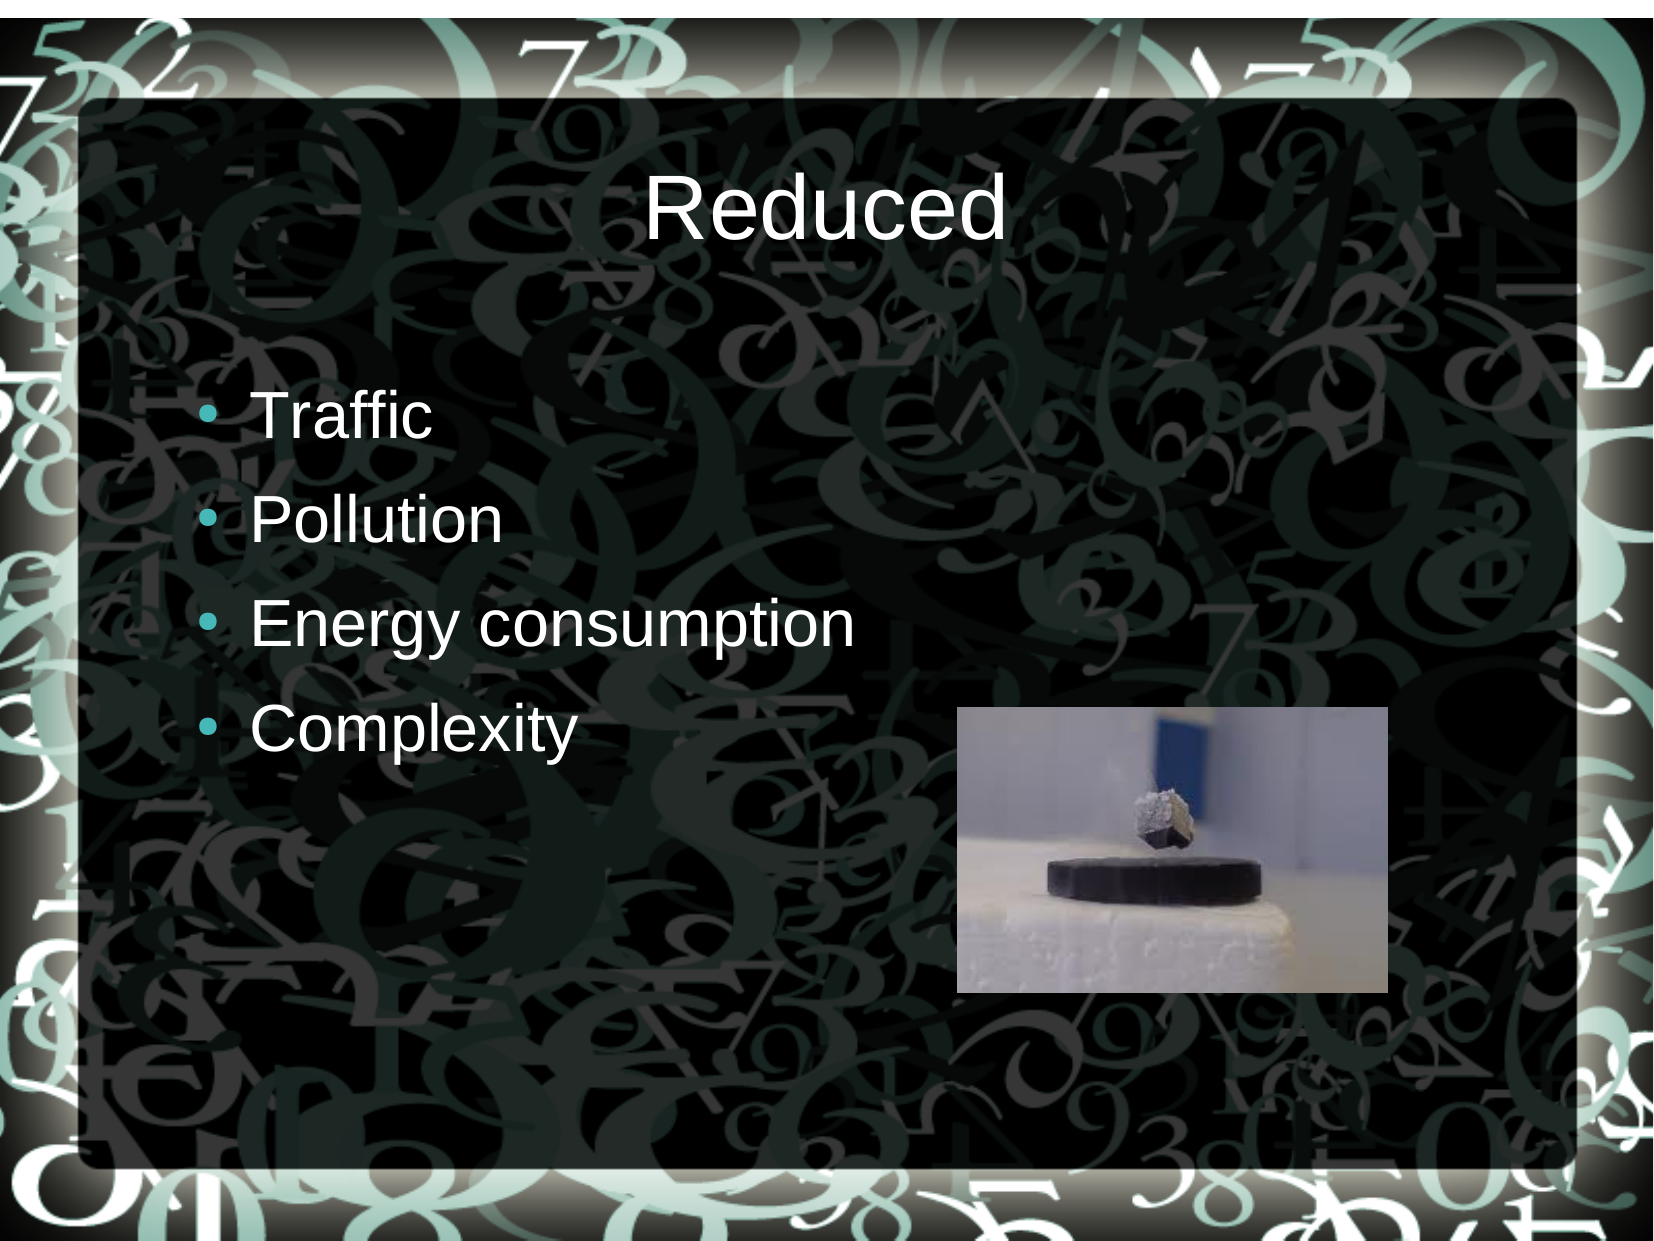

# Reduced
Traffic
Pollution
Energy consumption
Complexity